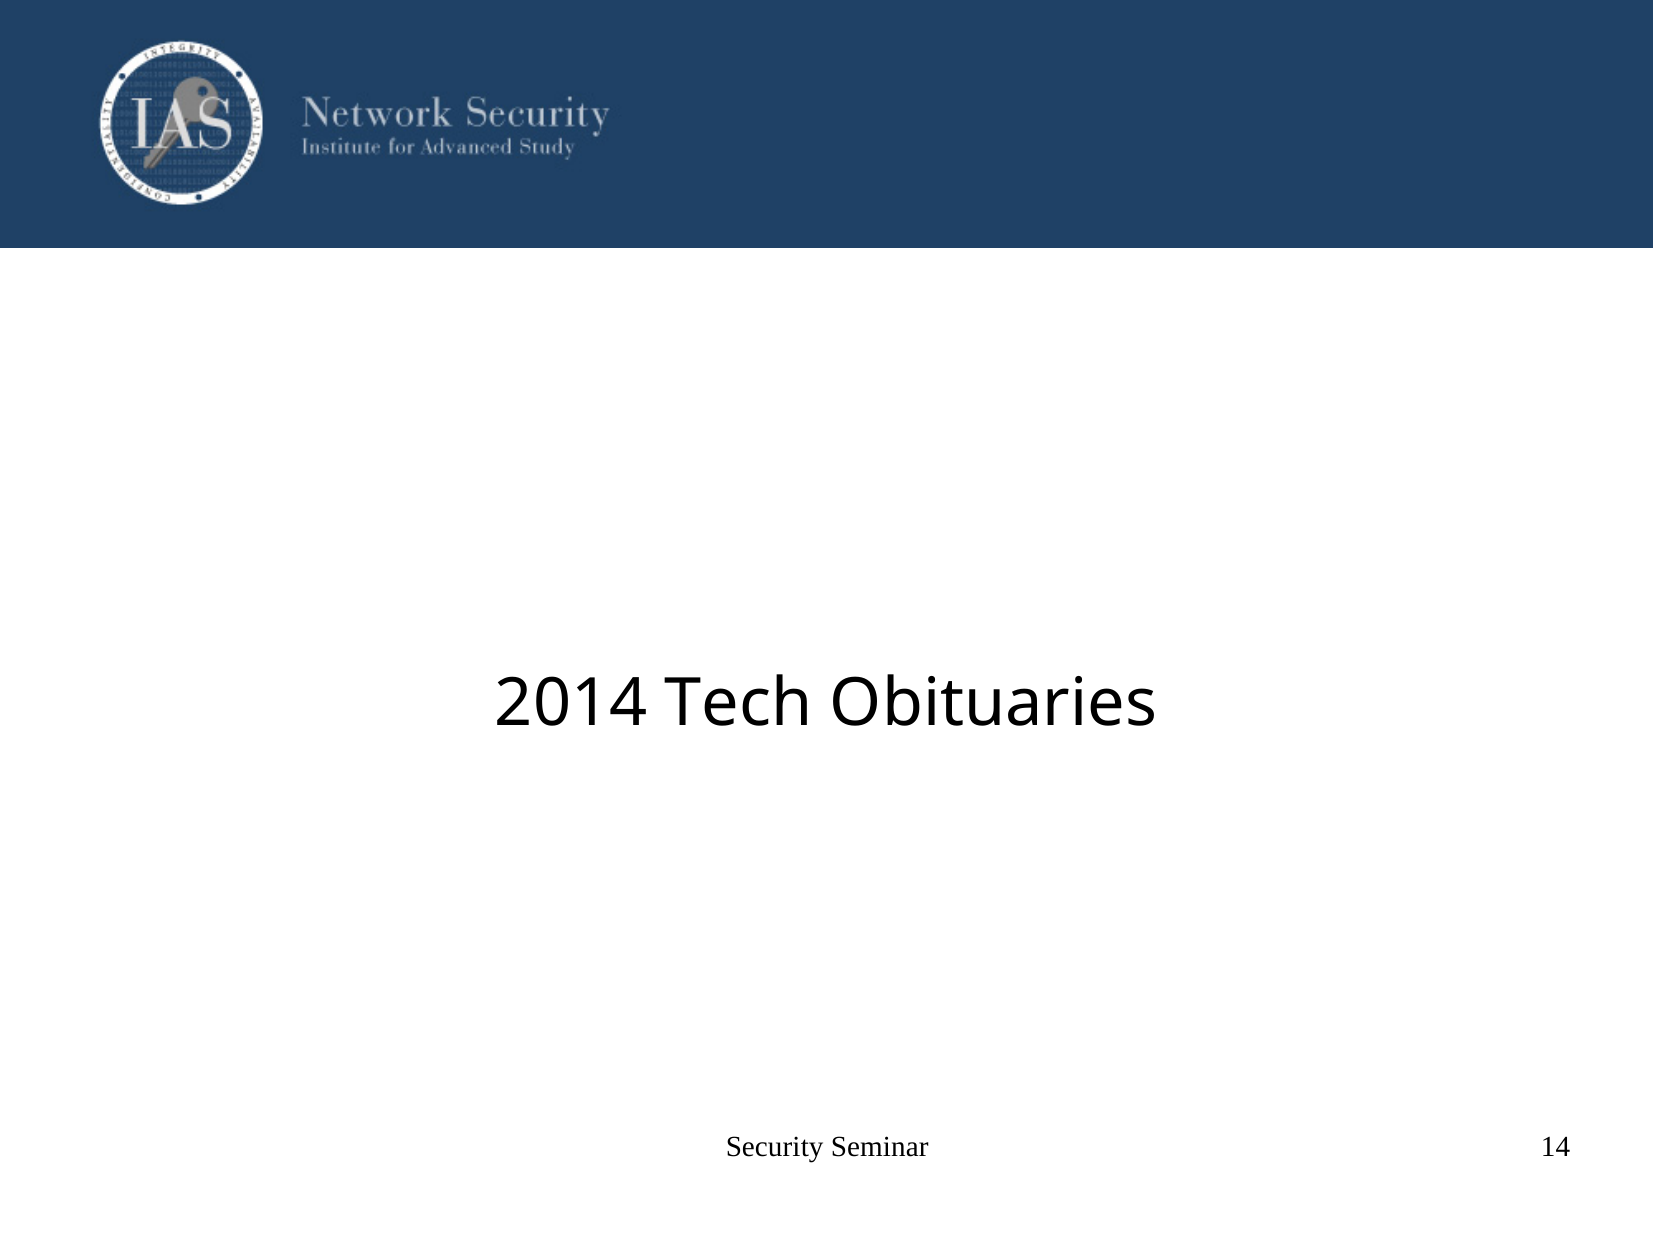

#
2014 Tech Obituaries
Security Seminar
14